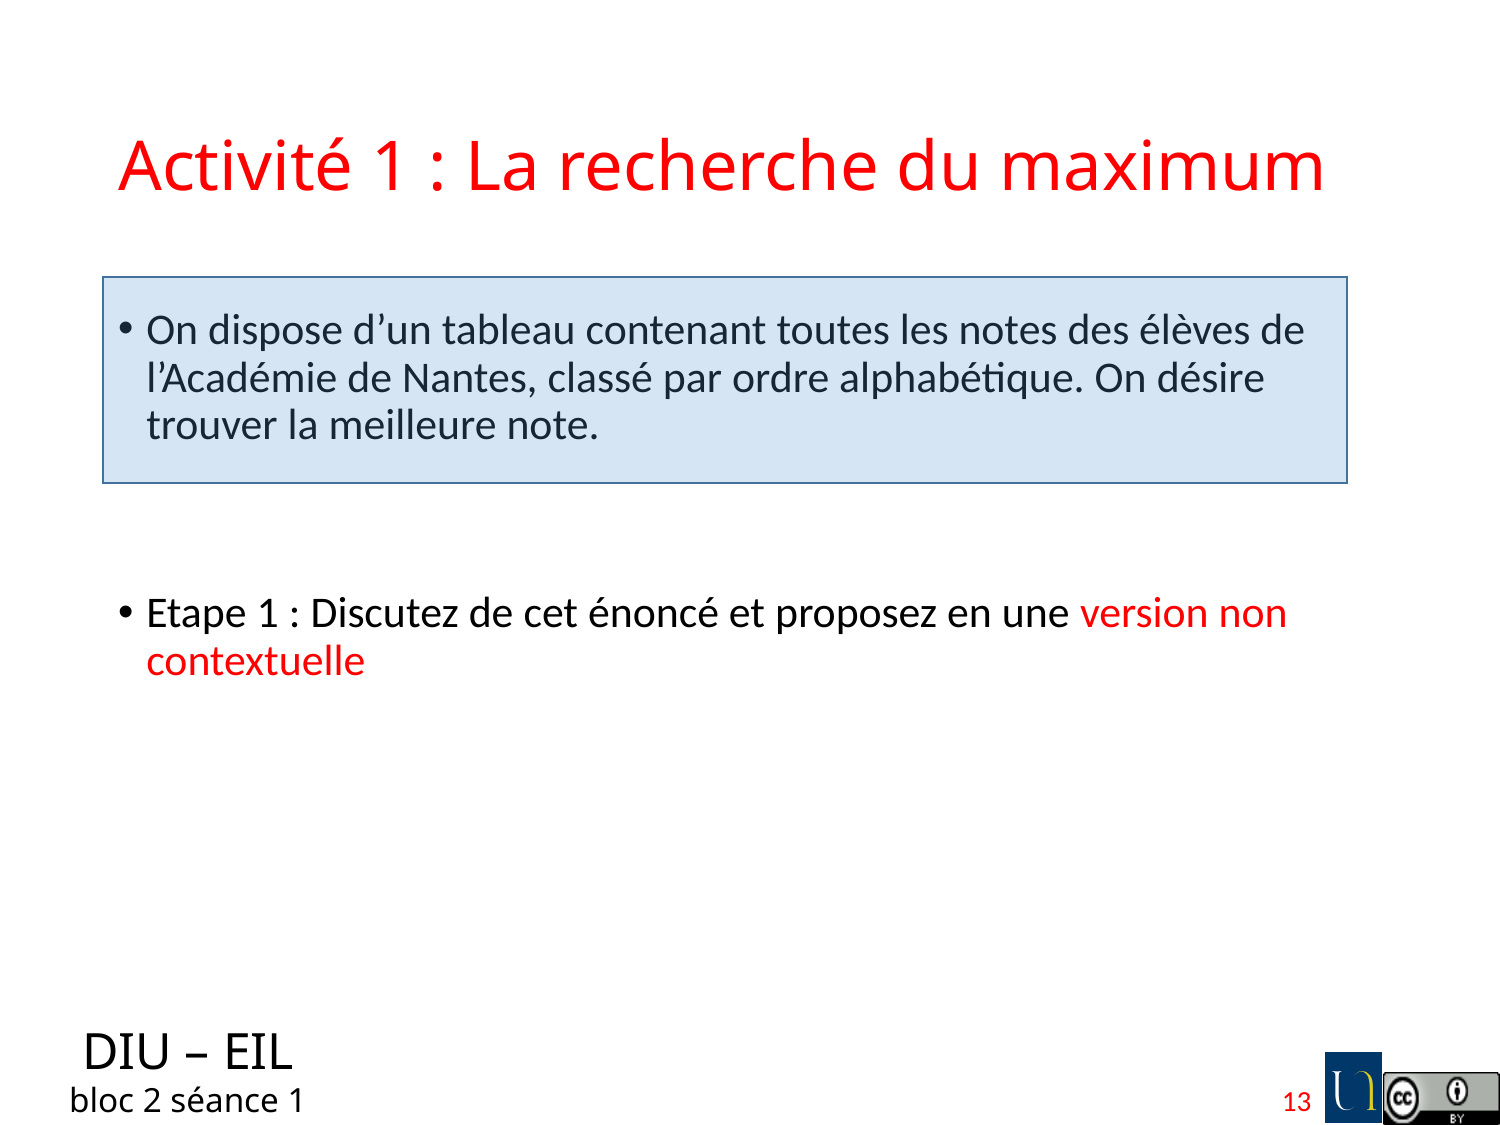

# Activité 1 : La recherche du maximum
On dispose d’un tableau contenant toutes les notes des élèves de l’Académie de Nantes, classé par ordre alphabétique. On désire trouver la meilleure note.
Etape 1 : Discutez de cet énoncé et proposez en une version non contextuelle